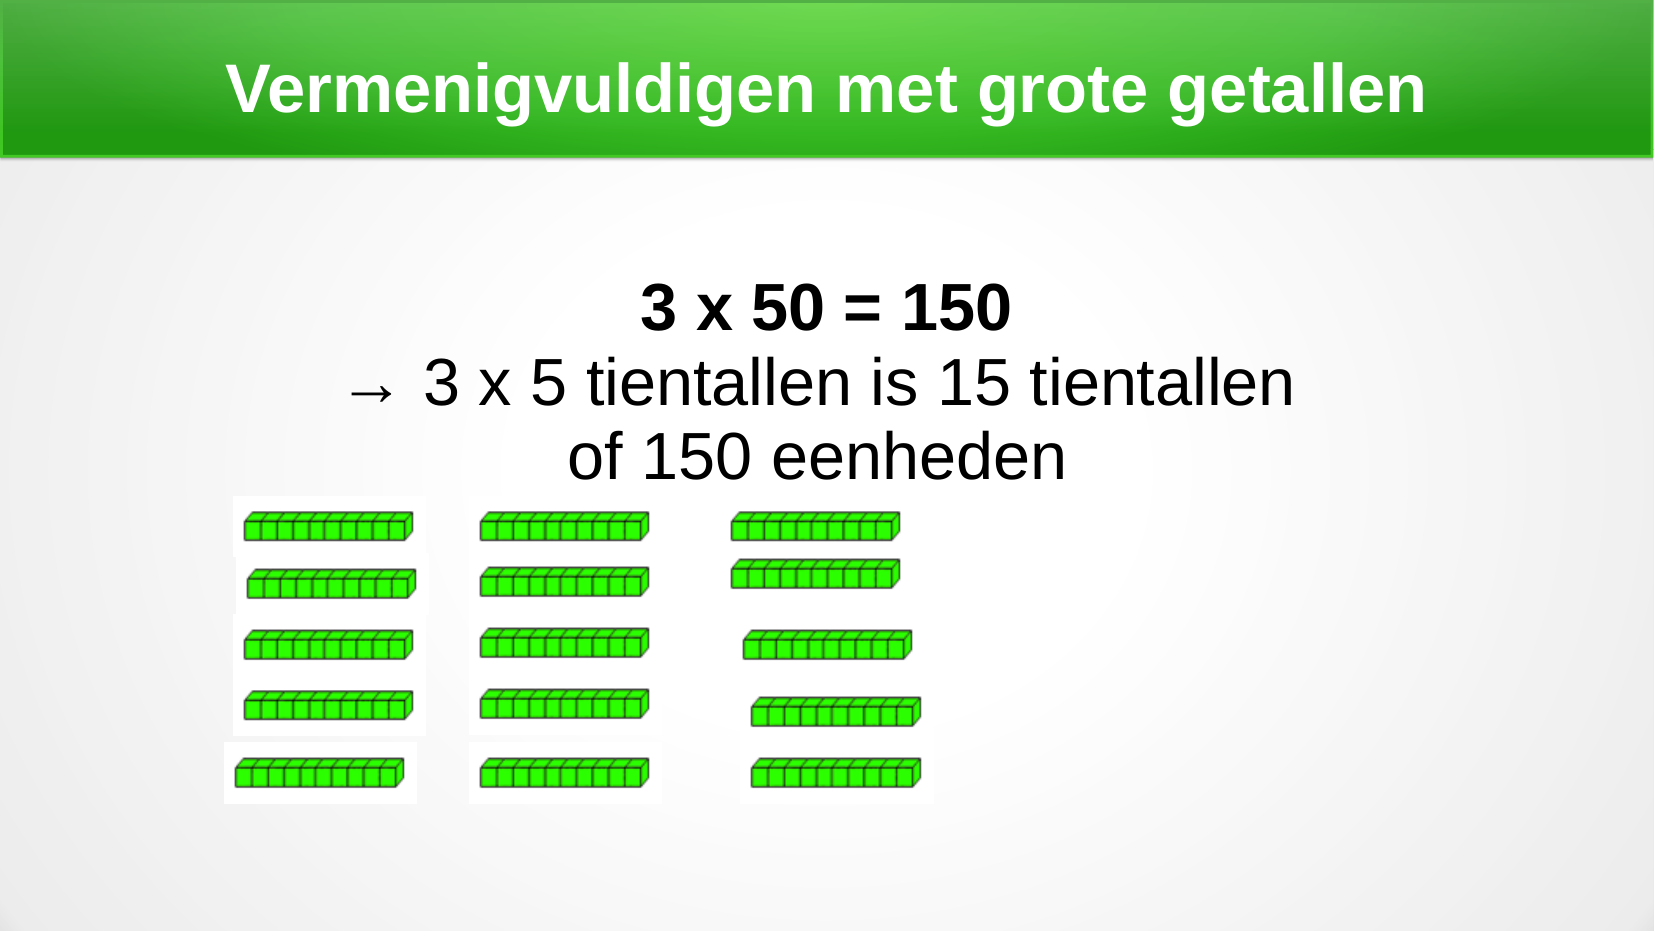

# Vermenigvuldigen met grote getallen
3 x 50 = 150
→ 3 x 5 tientallen is 15 tientallen
of 150 eenheden